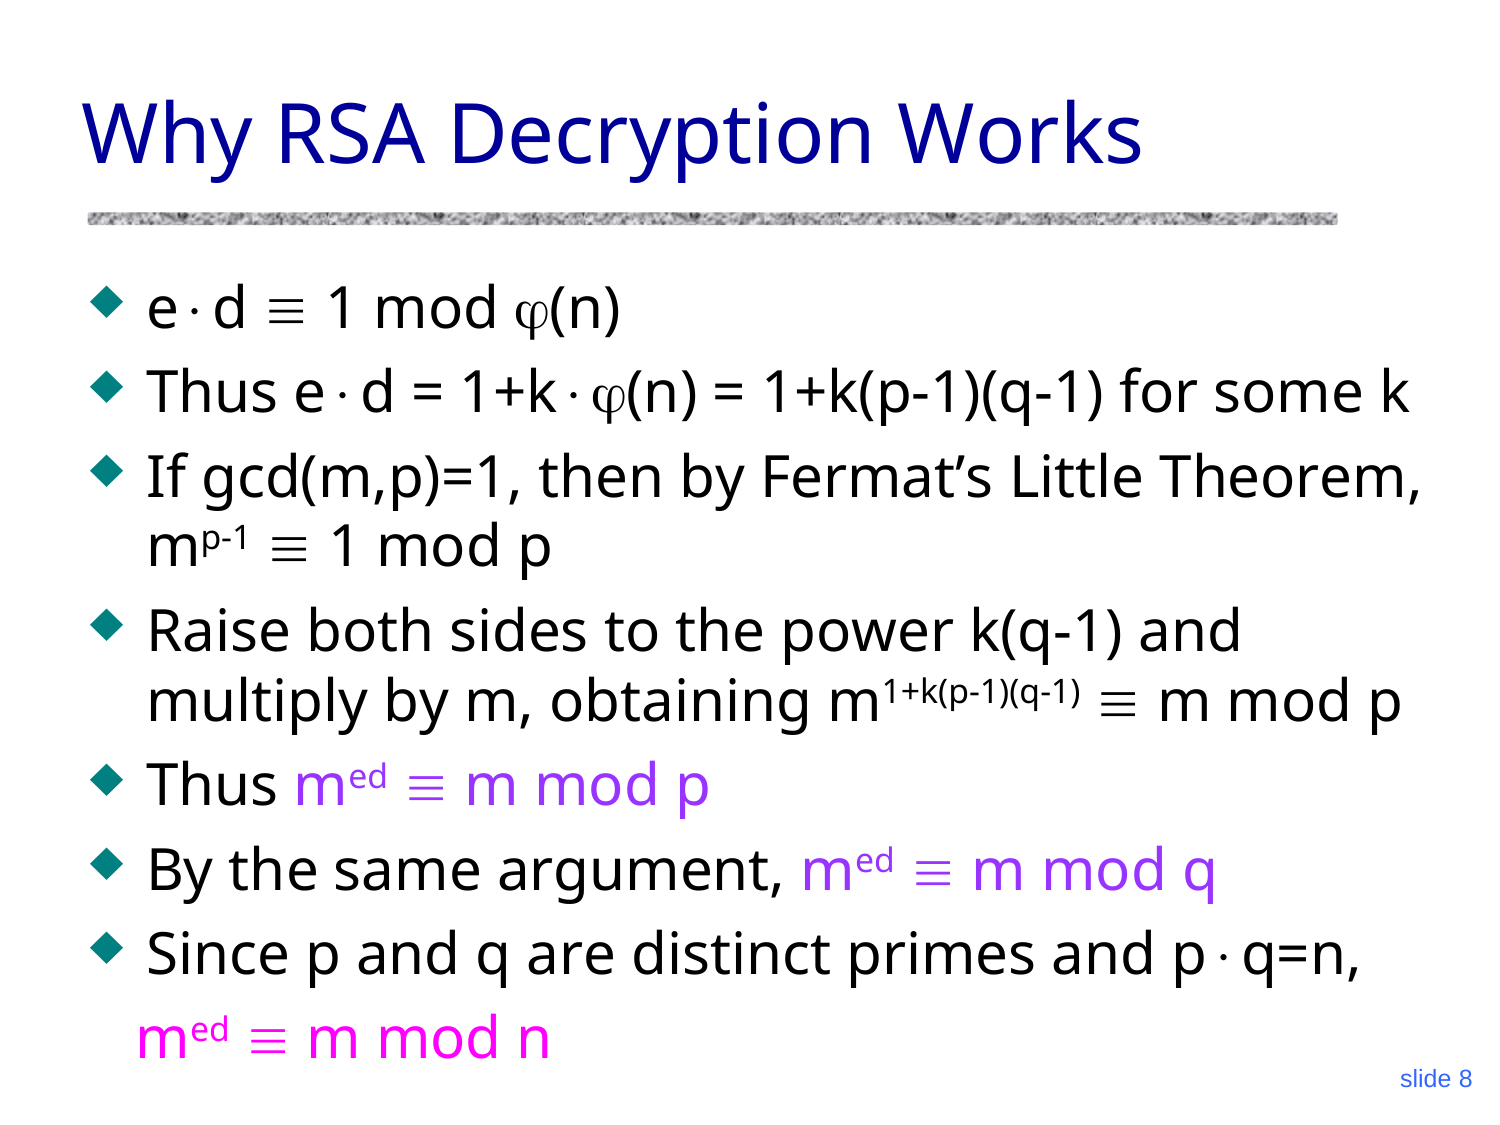

# Why RSA Decryption Works
ed  1 mod (n)
Thus ed = 1+k(n) = 1+k(p-1)(q-1) for some k
If gcd(m,p)=1, then by Fermat’s Little Theorem, mp-1  1 mod p
Raise both sides to the power k(q-1) and multiply by m, obtaining m1+k(p-1)(q-1)  m mod p
Thus med  m mod p
By the same argument, med  m mod q
Since p and q are distinct primes and pq=n,
 med  m mod n
slide